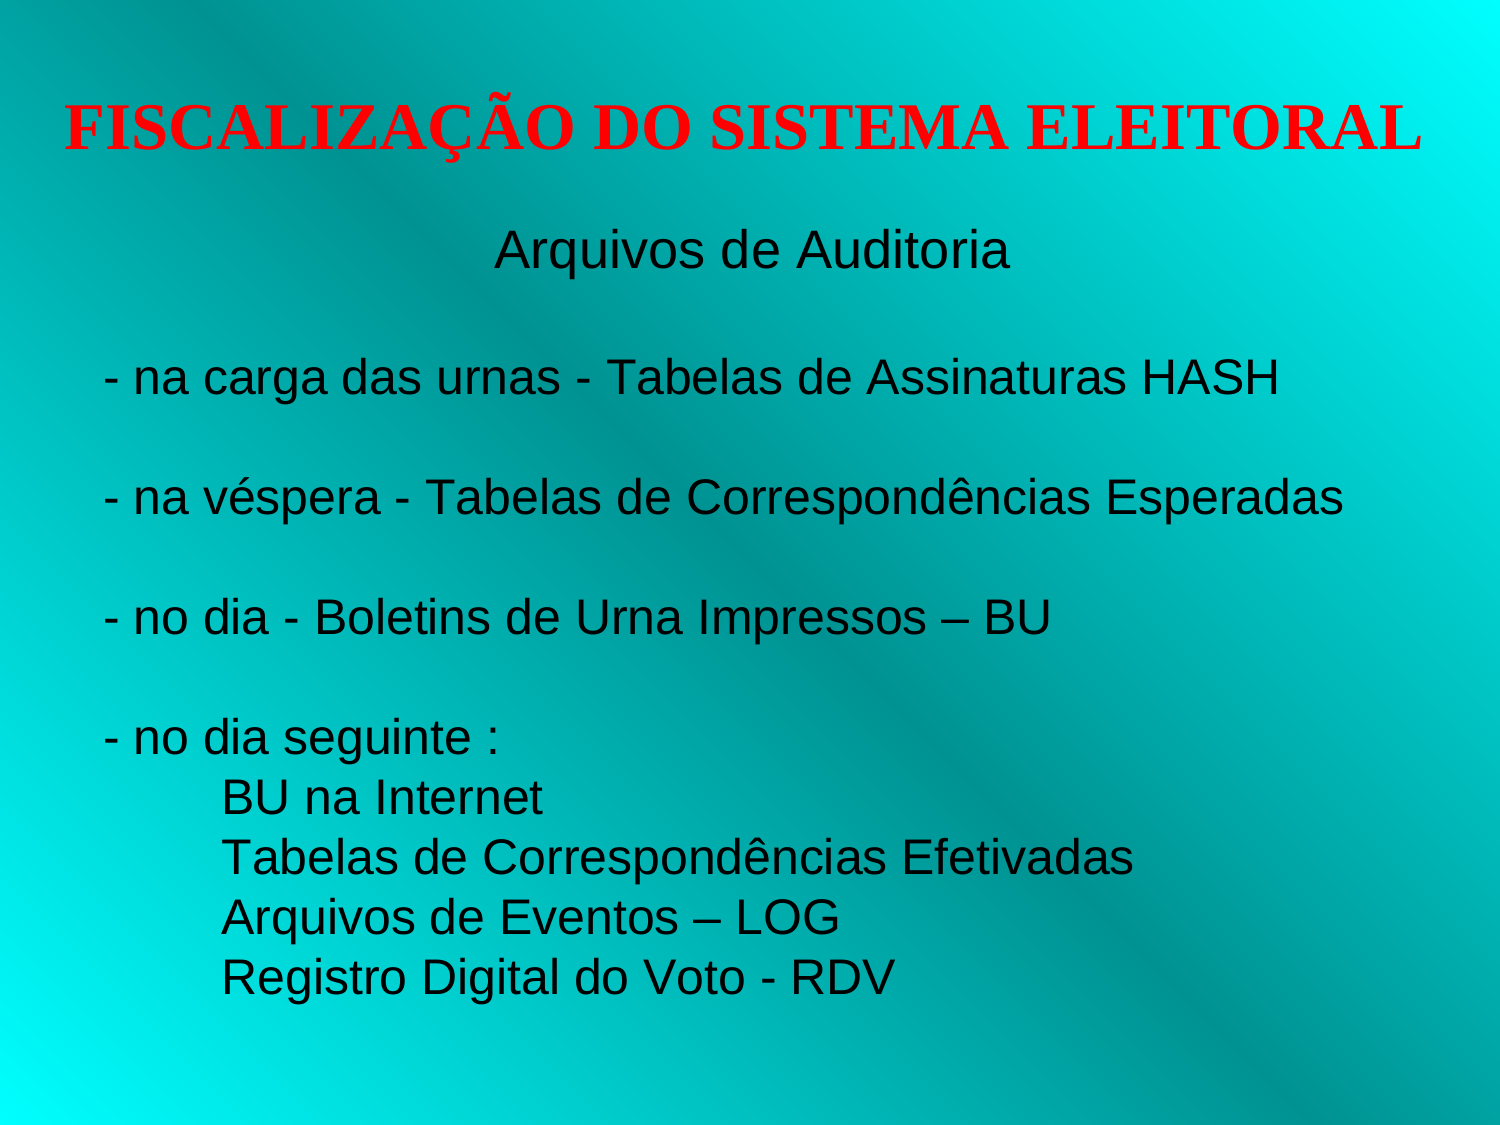

Arquivos de Auditoria
- na carga das urnas - Tabelas de Assinaturas HASH
- na véspera - Tabelas de Correspondências Esperadas
- no dia - Boletins de Urna Impressos – BU
- no dia seguinte :
	BU na Internet
	Tabelas de Correspondências Efetivadas
	Arquivos de Eventos – LOG
	Registro Digital do Voto - RDV